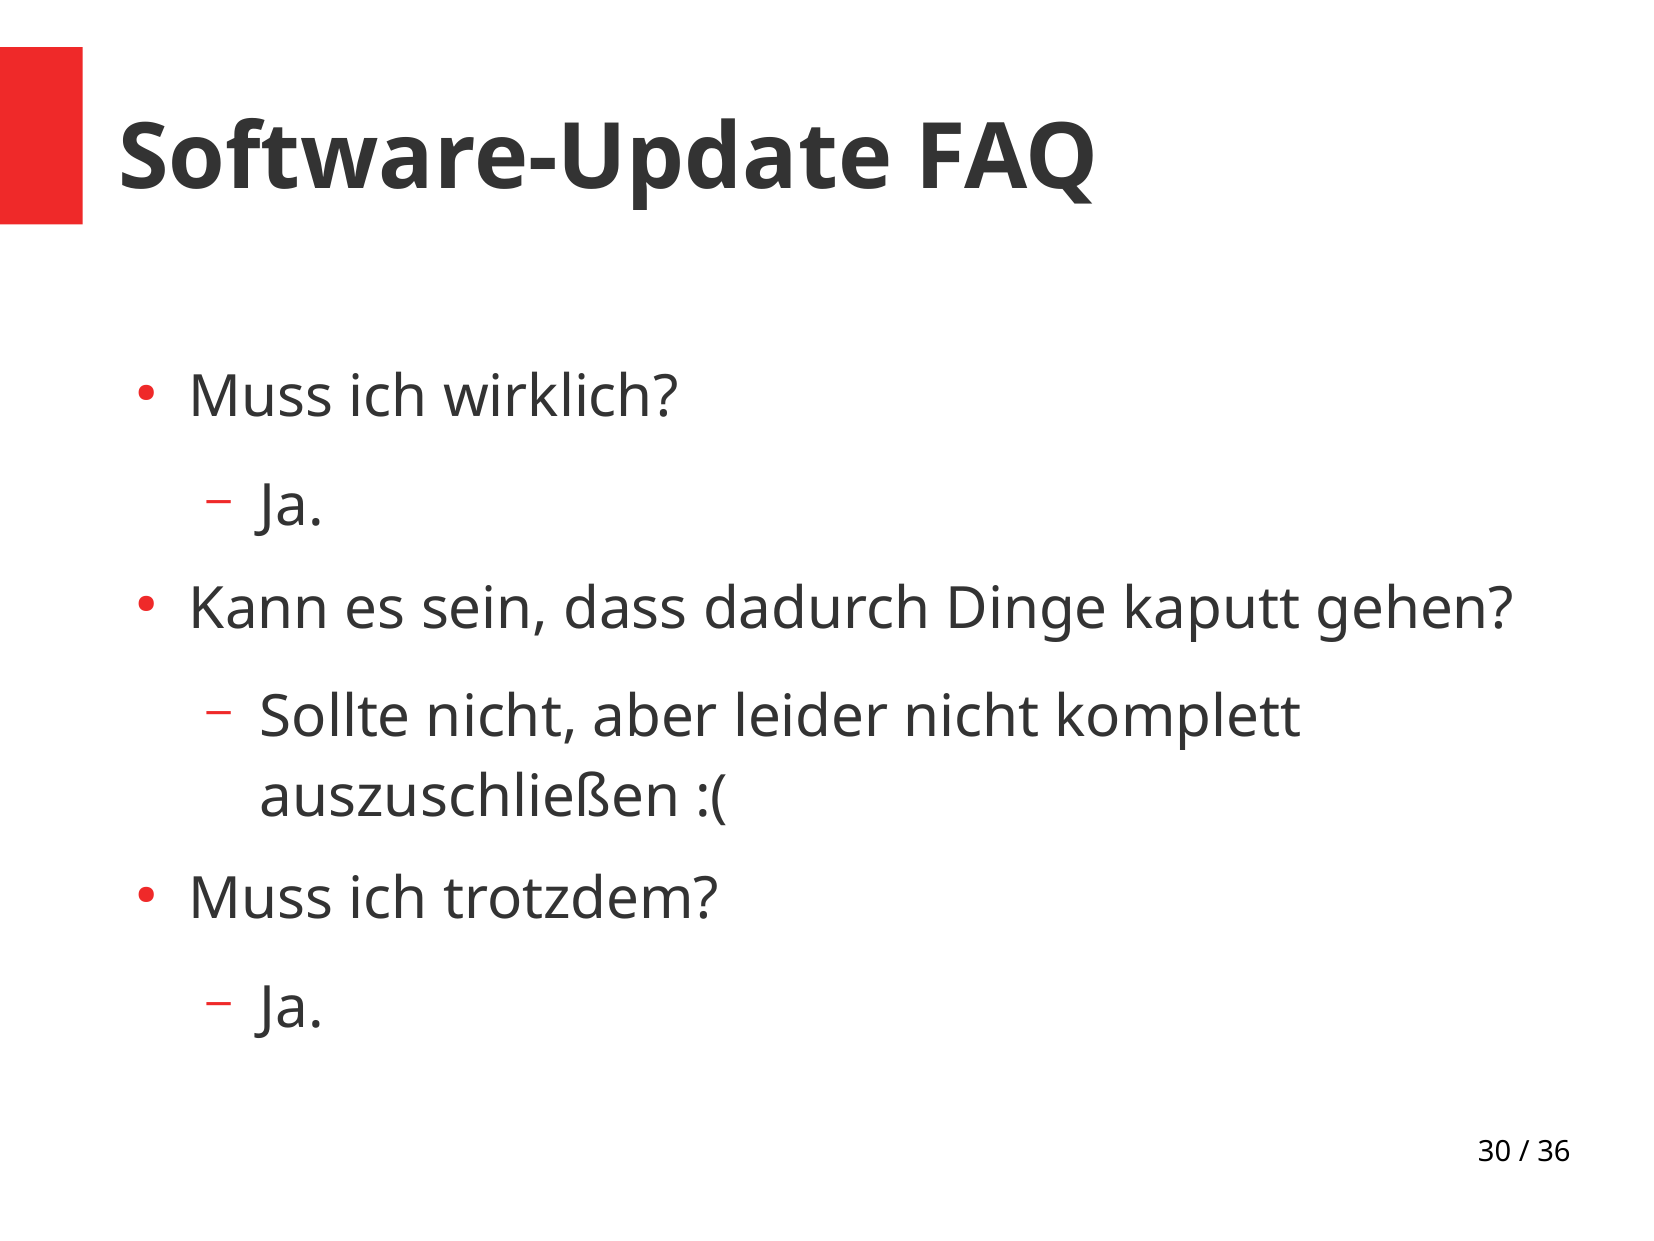

# Software-Update FAQ
Muss ich wirklich?
Ja.
Kann es sein, dass dadurch Dinge kaputt gehen?
Sollte nicht, aber leider nicht komplett auszuschließen :(
Muss ich trotzdem?
Ja.
30